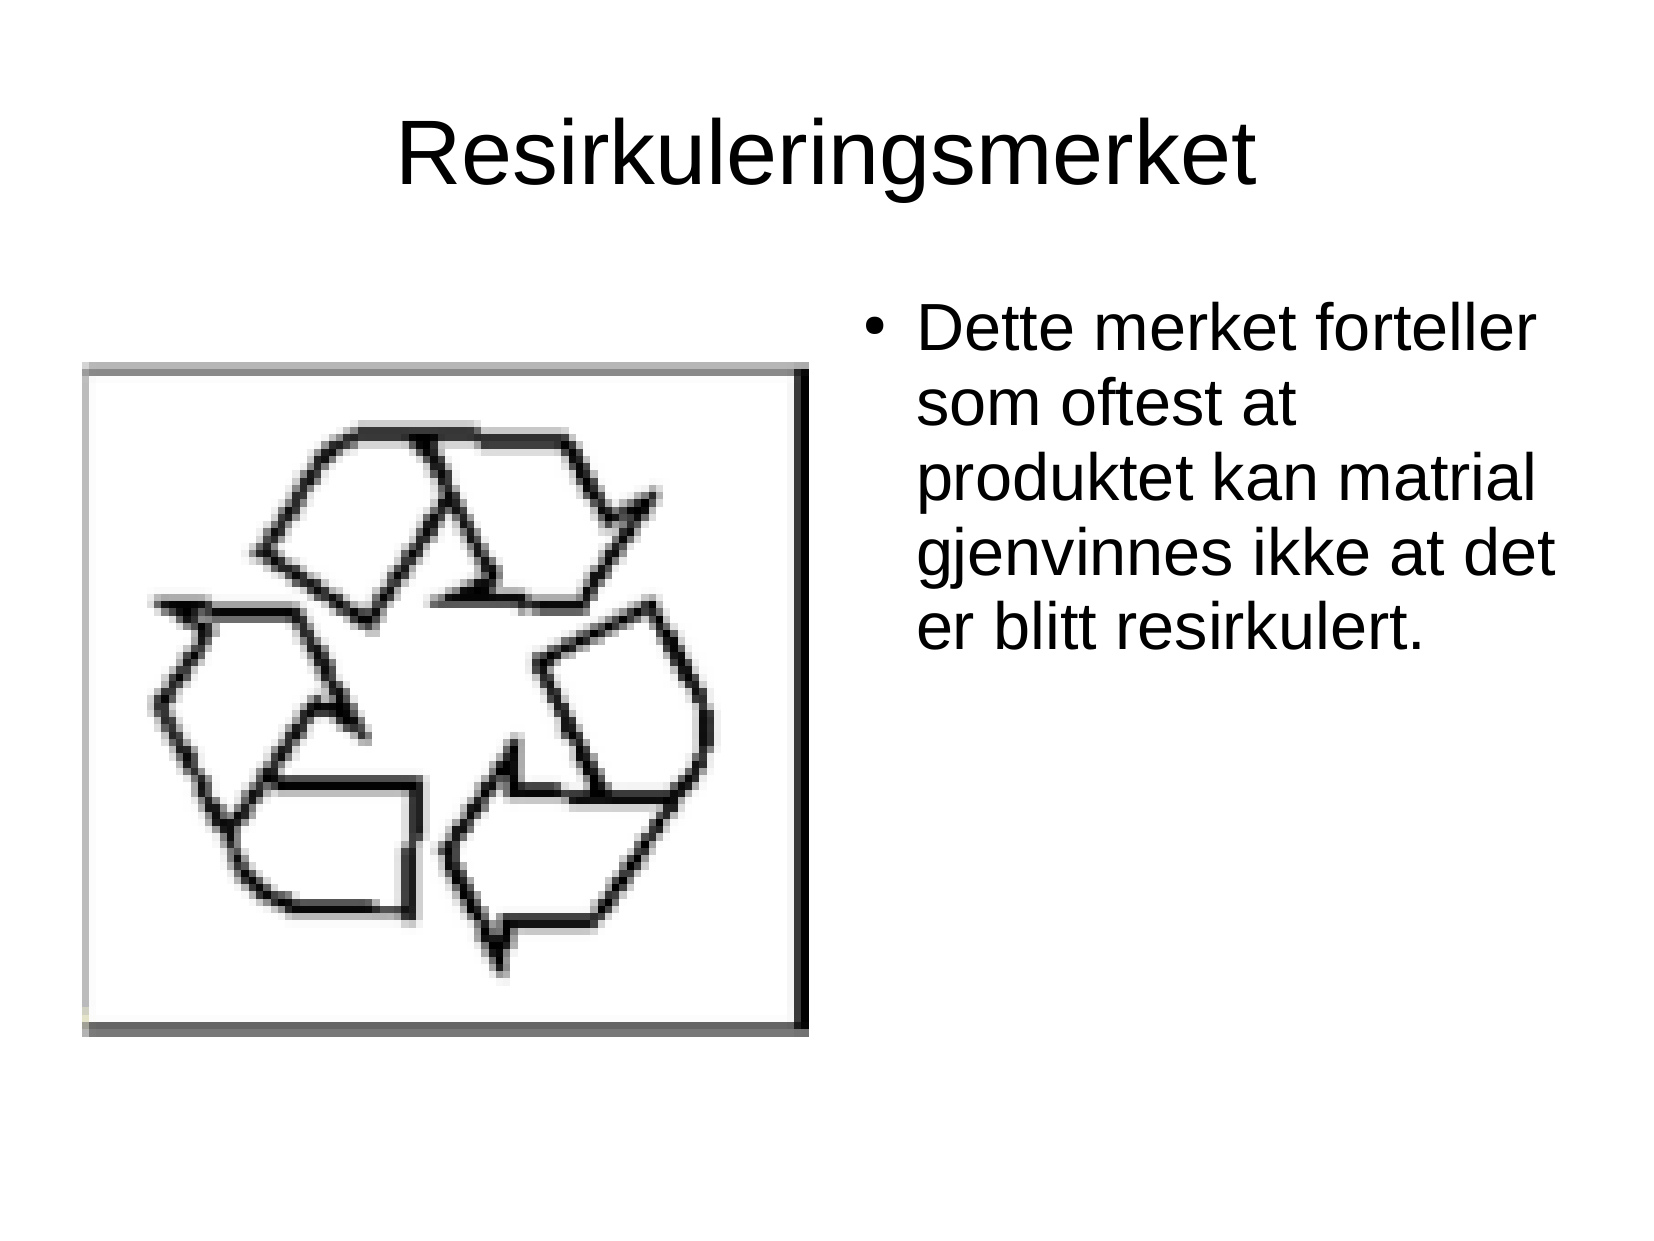

# Resirkuleringsmerket
Dette merket forteller som oftest at produktet kan matrial gjenvinnes ikke at det er blitt resirkulert.